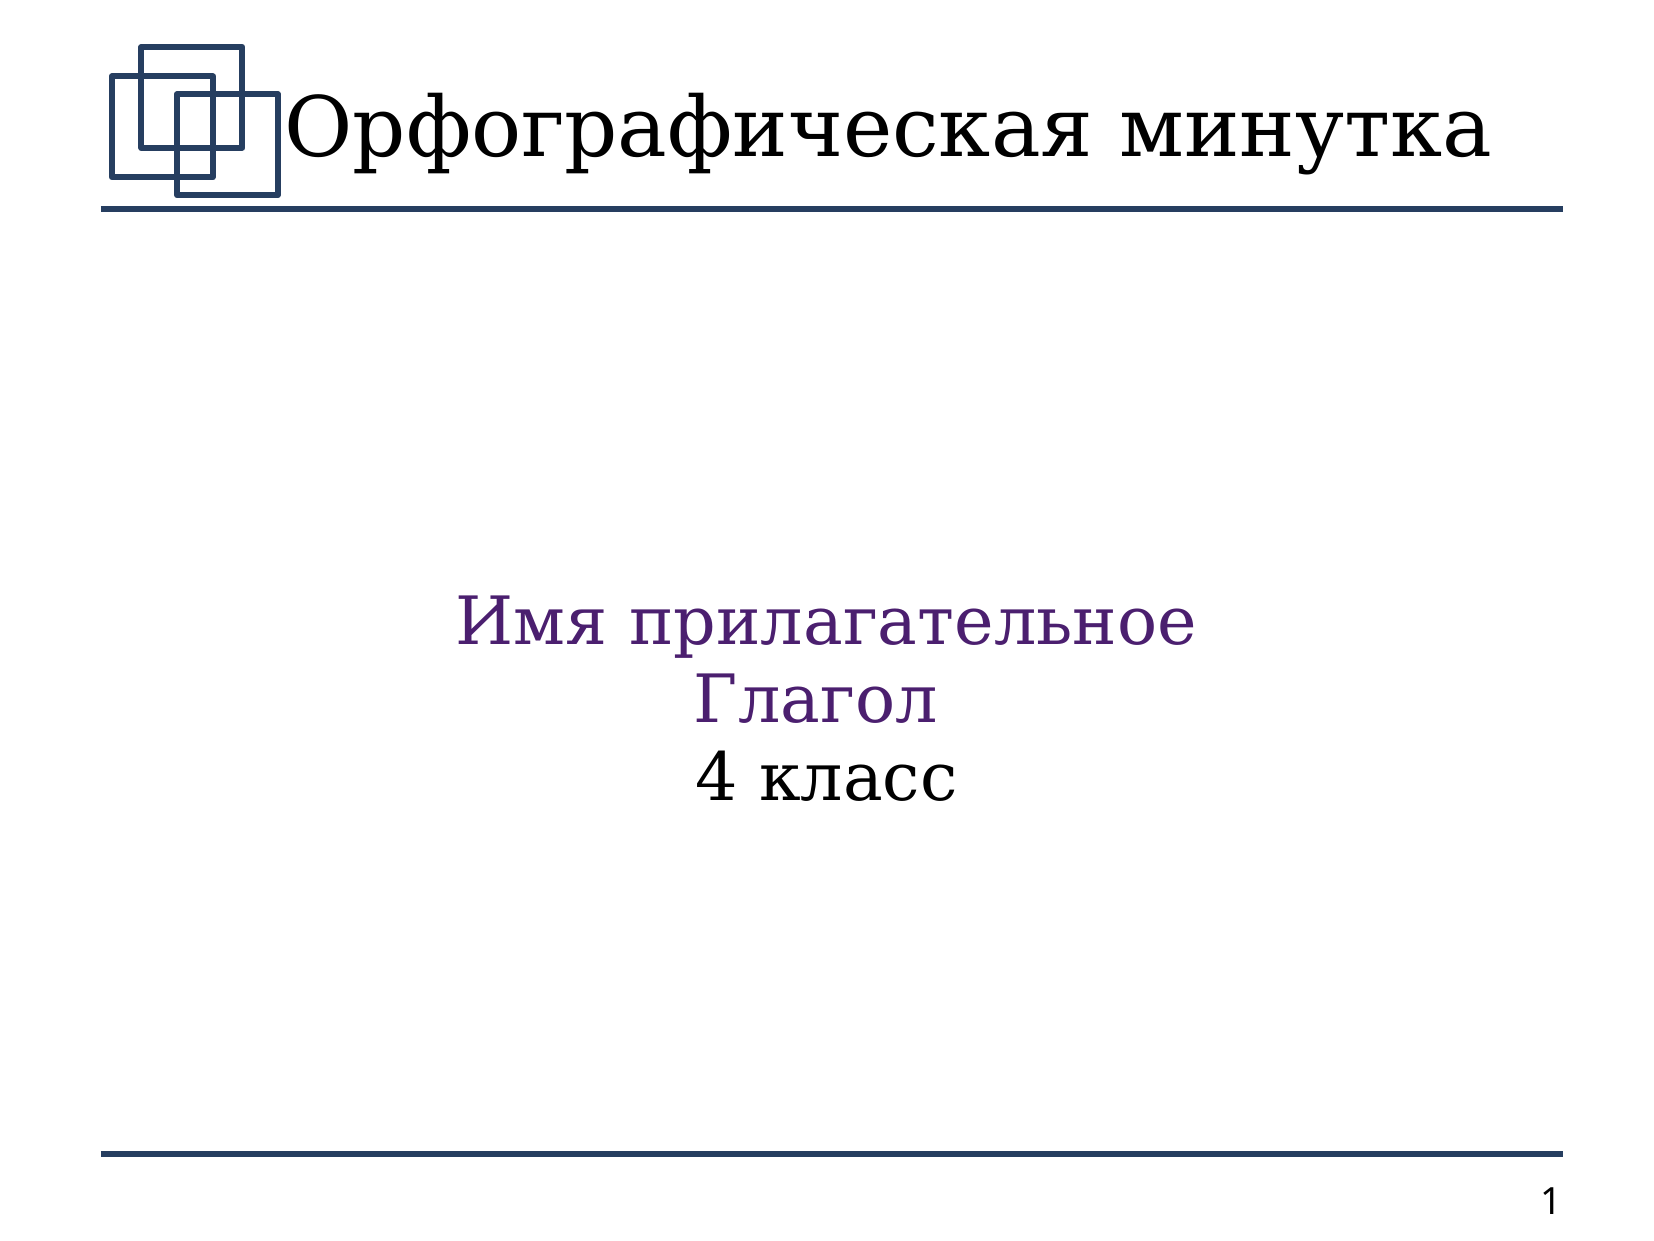

# Орфографическая минутка
Имя прилагательное
Глагол
4 класс